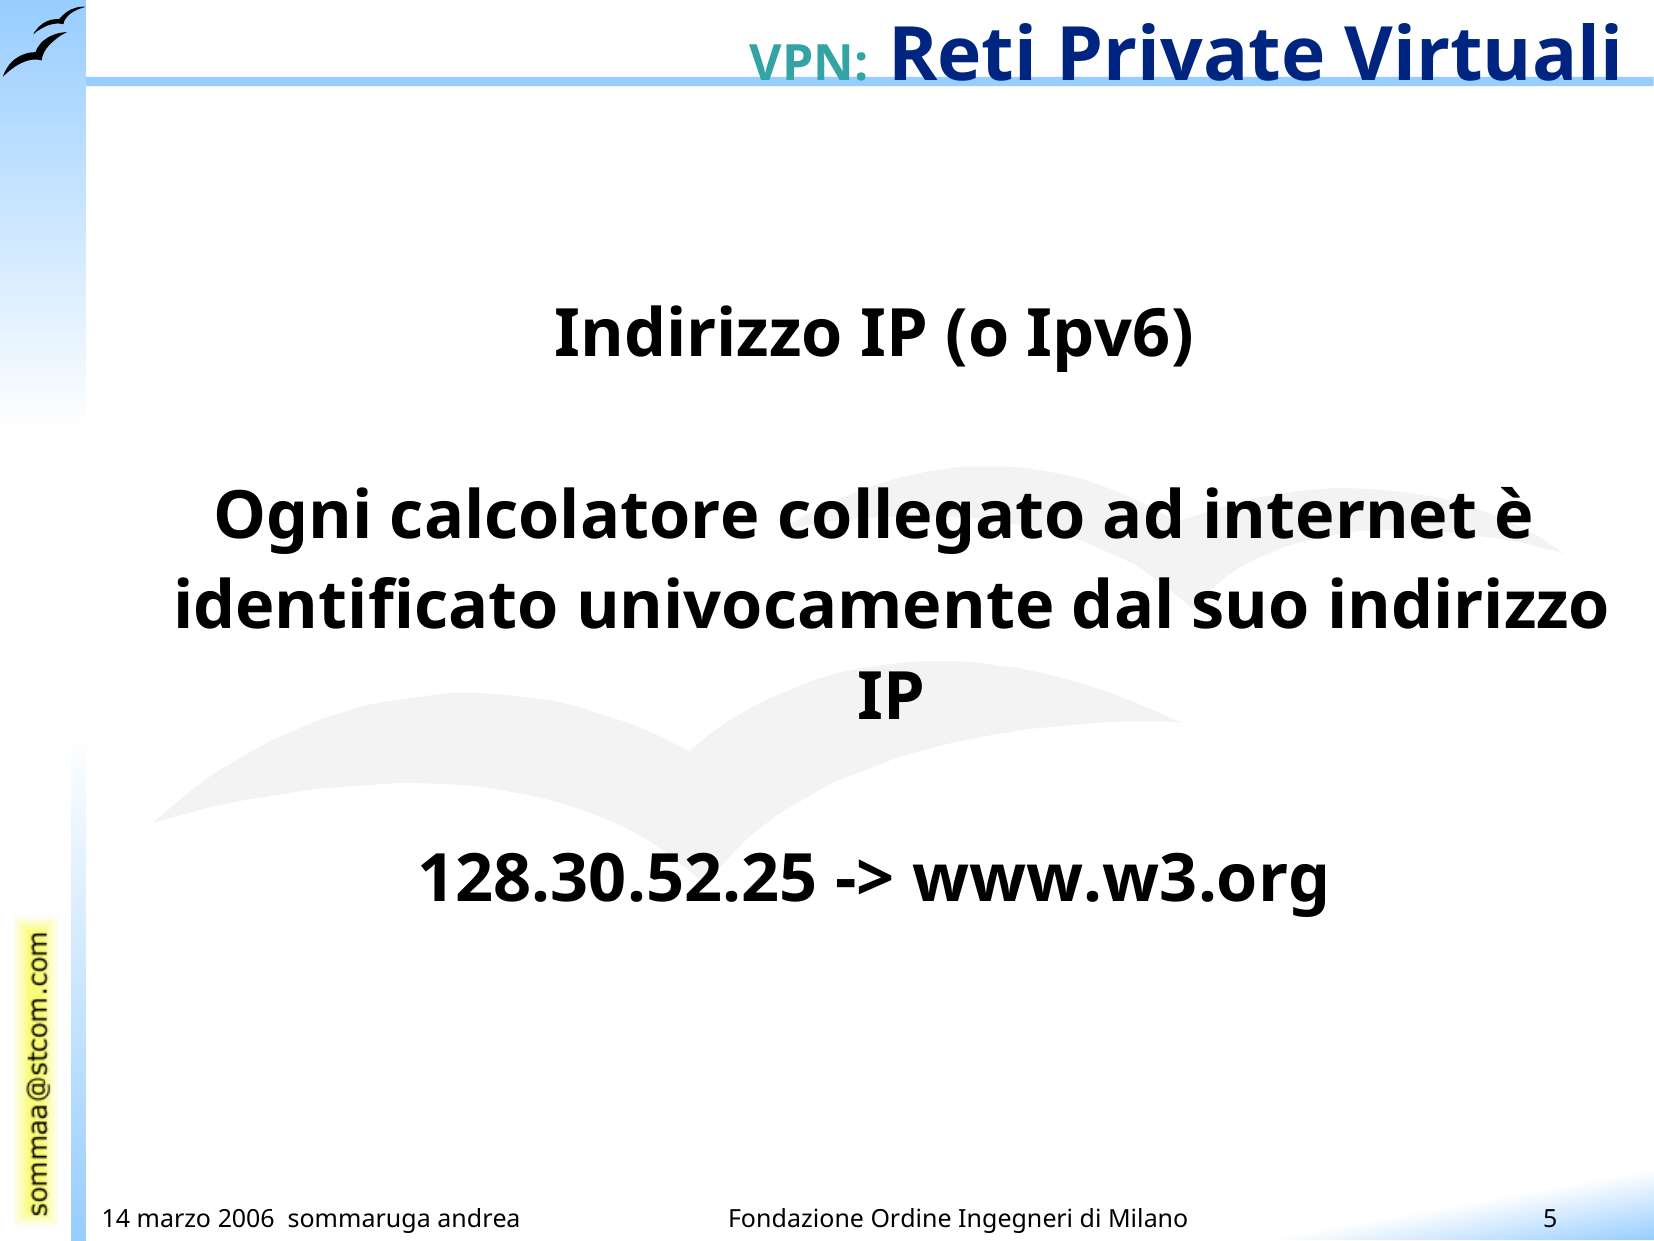

# VPN: Reti Private Virtuali
Indirizzo IP (o Ipv6)
Ogni calcolatore collegato ad internet è identificato univocamente dal suo indirizzo IP
128.30.52.25 -> www.w3.org